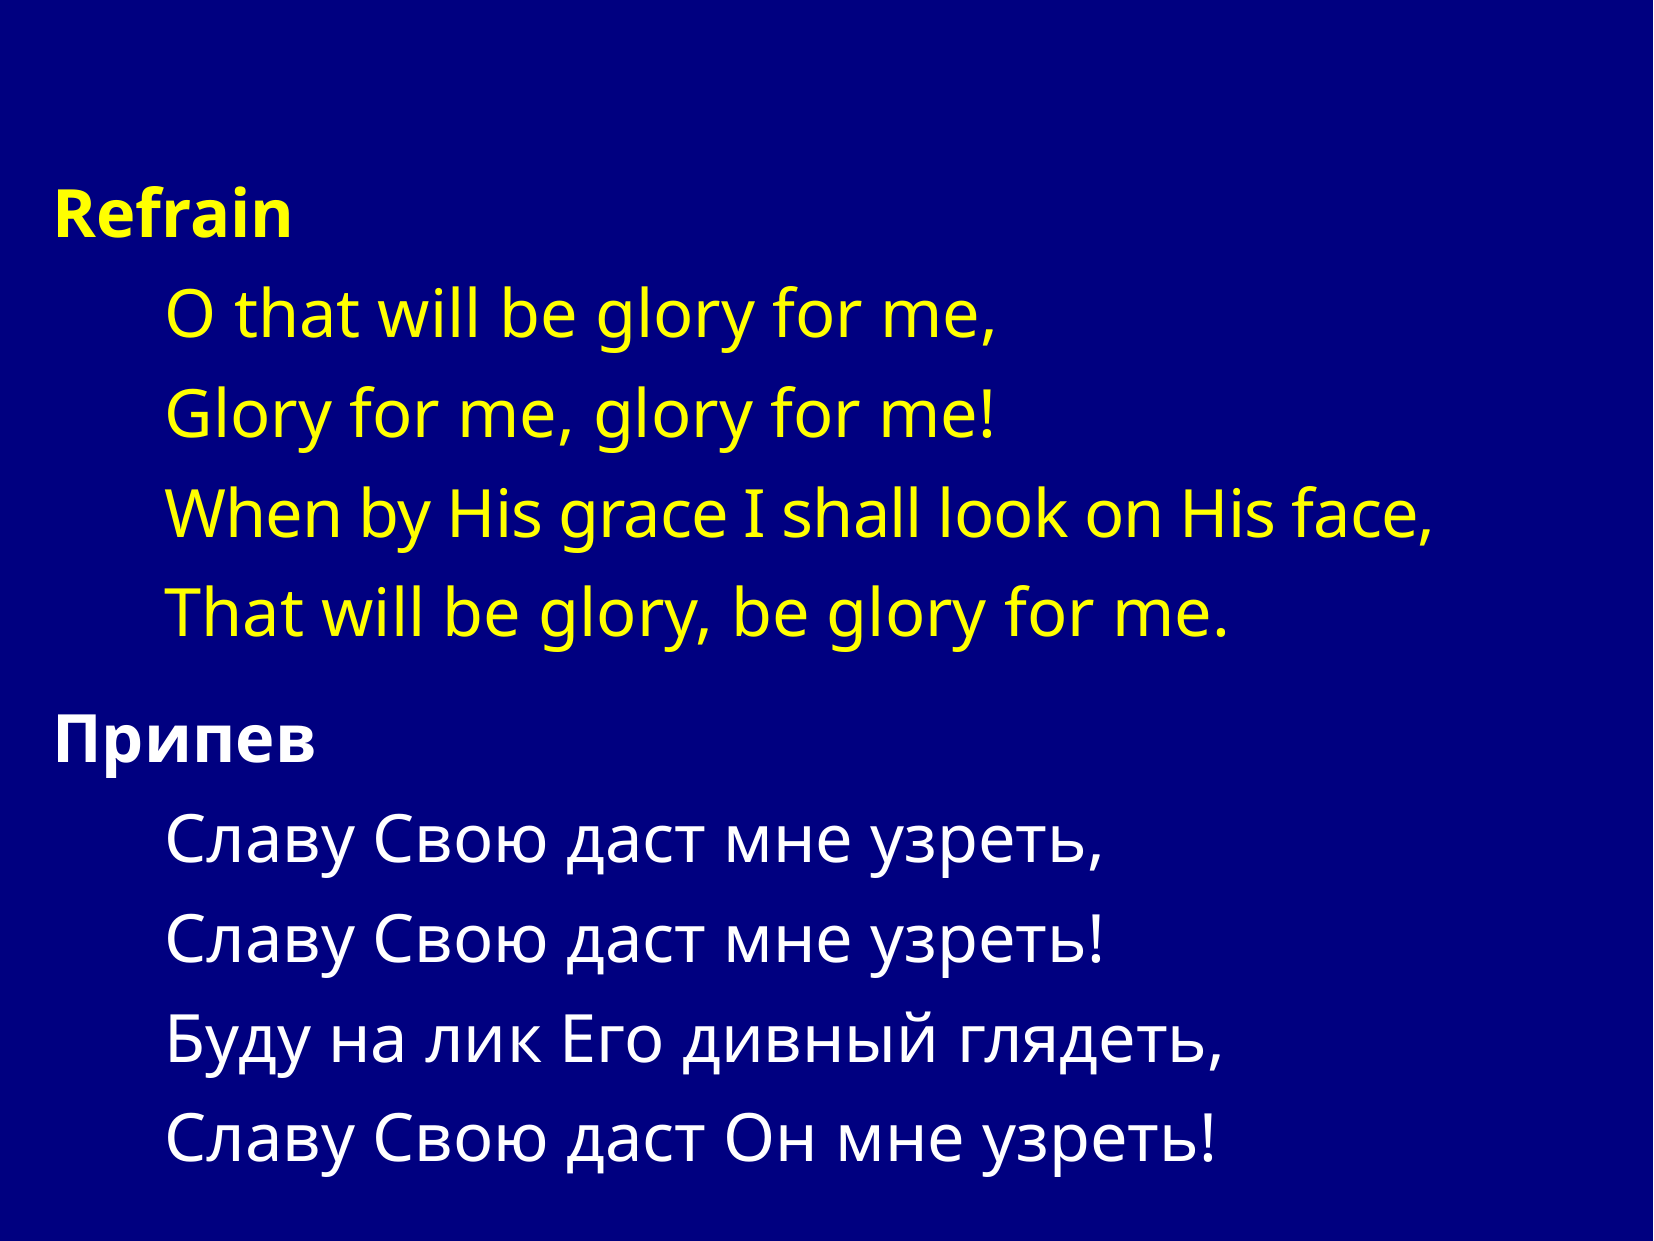

Refrain
	O that will be glory for me,
	Glory for me, glory for me!
	When by His grace I shall look on His face,
	That will be glory, be glory for me.
Припев
	Славу Свою даст мне узреть,
	Славу Свою даст мне узреть!
	Буду на лик Его дивный глядеть,
	Славу Свою даст Он мне узреть!